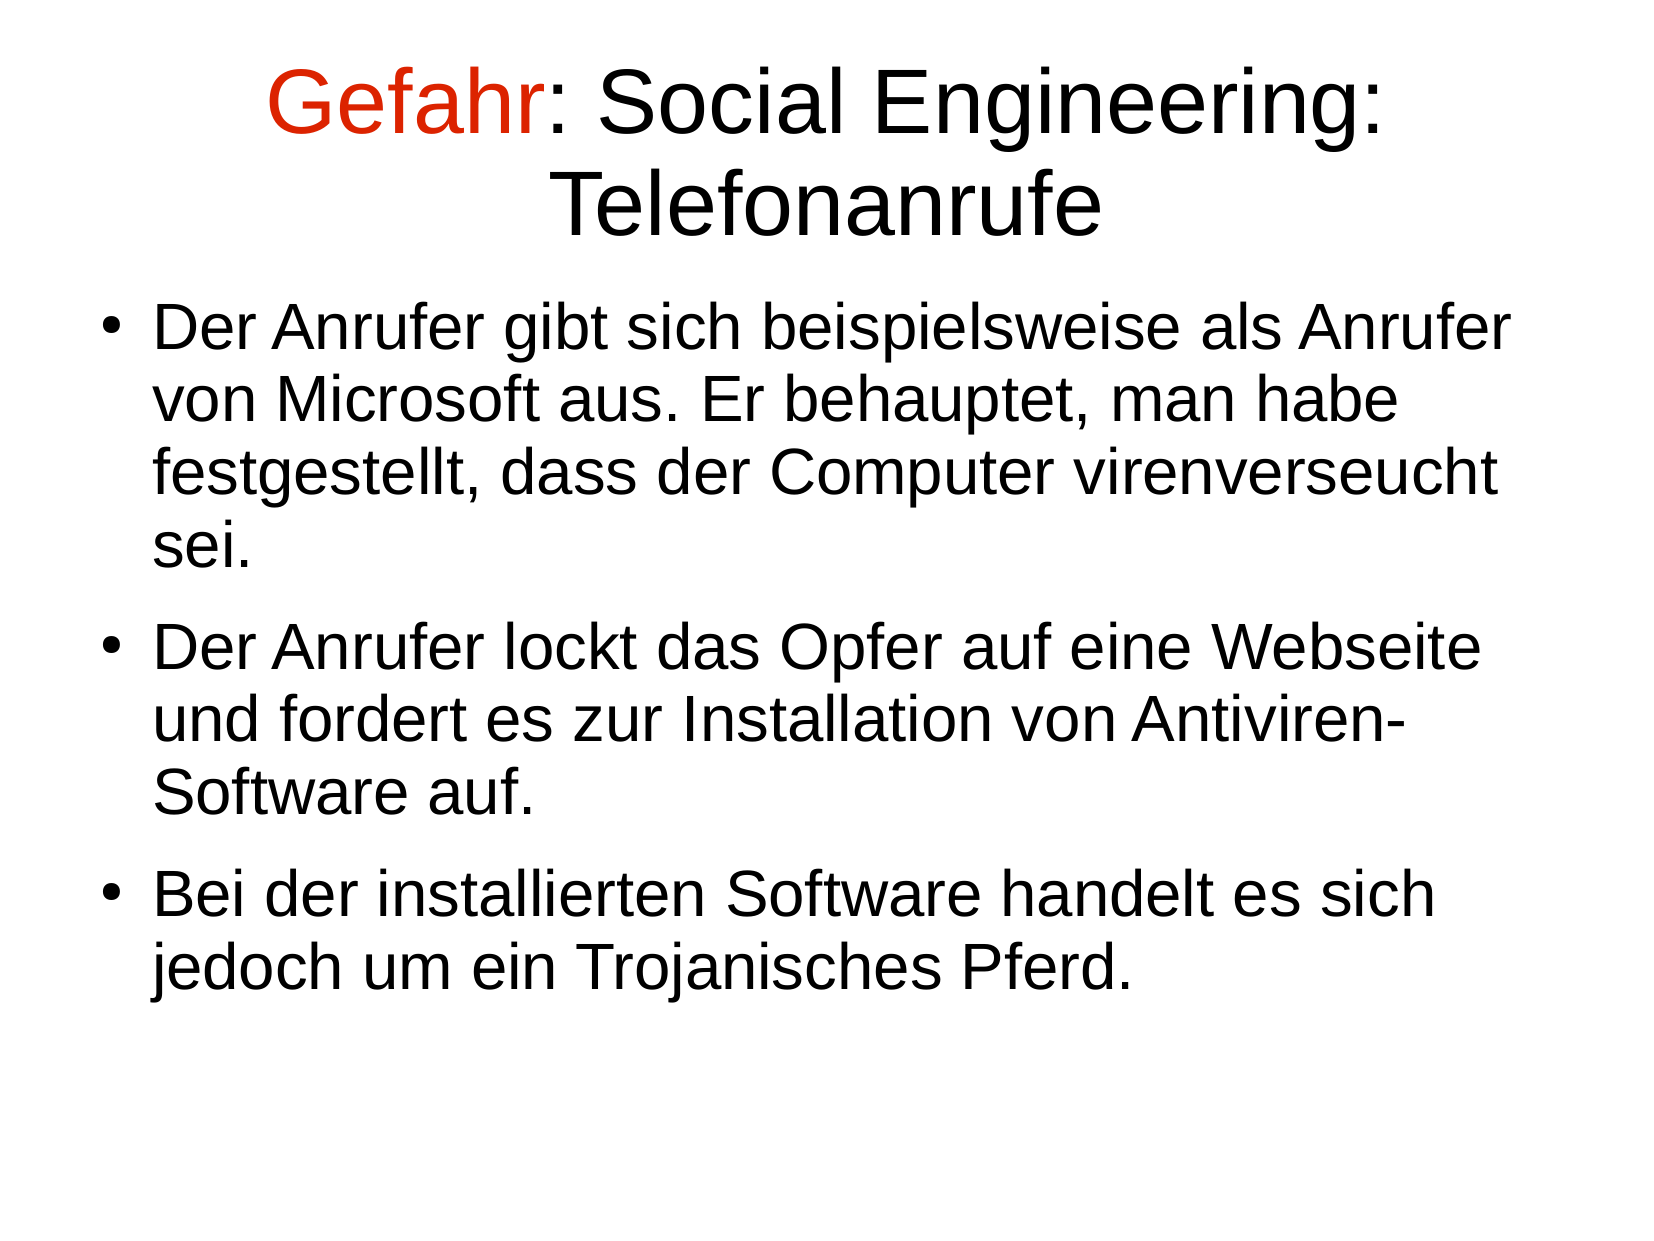

# Gefahr: Social Engineering: Telefonanrufe
Der Anrufer gibt sich beispielsweise als Anrufer von Microsoft aus. Er behauptet, man habe festgestellt, dass der Computer virenverseucht sei.
Der Anrufer lockt das Opfer auf eine Webseite und fordert es zur Installation von Antiviren-Software auf.
Bei der installierten Software handelt es sich jedoch um ein Trojanisches Pferd.